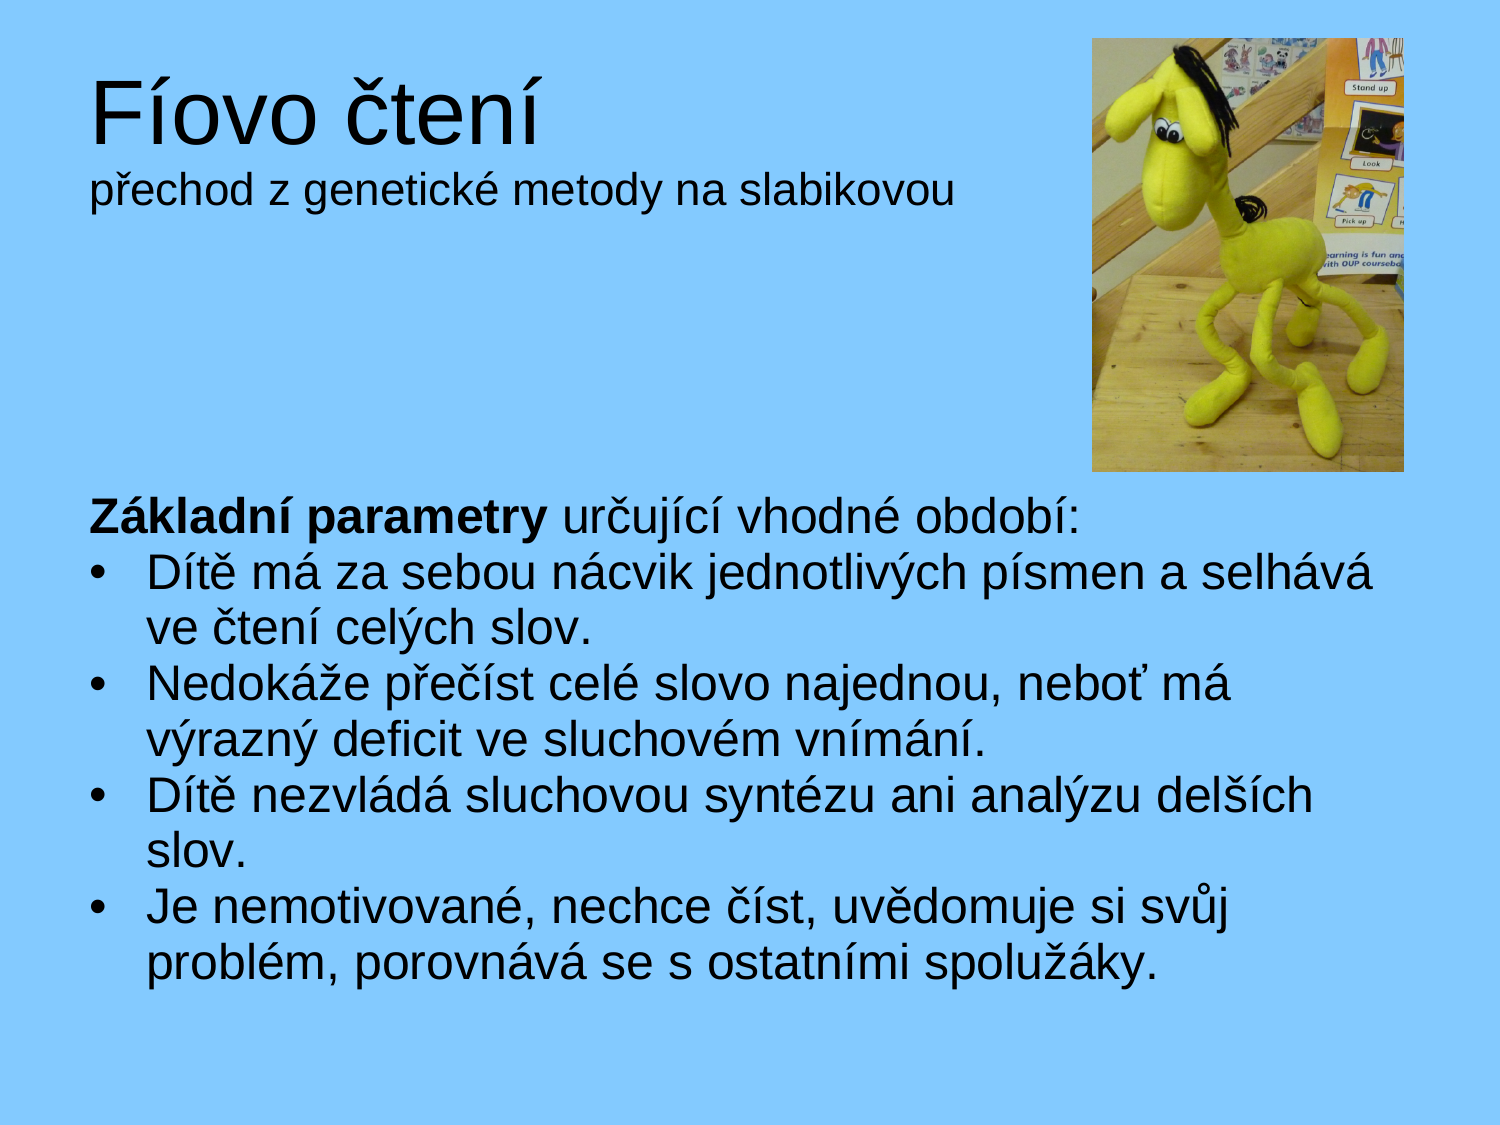

# Fíovo čtení přechod z genetické metody na slabikovou
Základní parametry určující vhodné období:
Dítě má za sebou nácvik jednotlivých písmen a selhává ve čtení celých slov.
Nedokáže přečíst celé slovo najednou, neboť má výrazný deficit ve sluchovém vnímání.
Dítě nezvládá sluchovou syntézu ani analýzu delších slov.
Je nemotivované, nechce číst, uvědomuje si svůj problém, porovnává se s ostatními spolužáky.